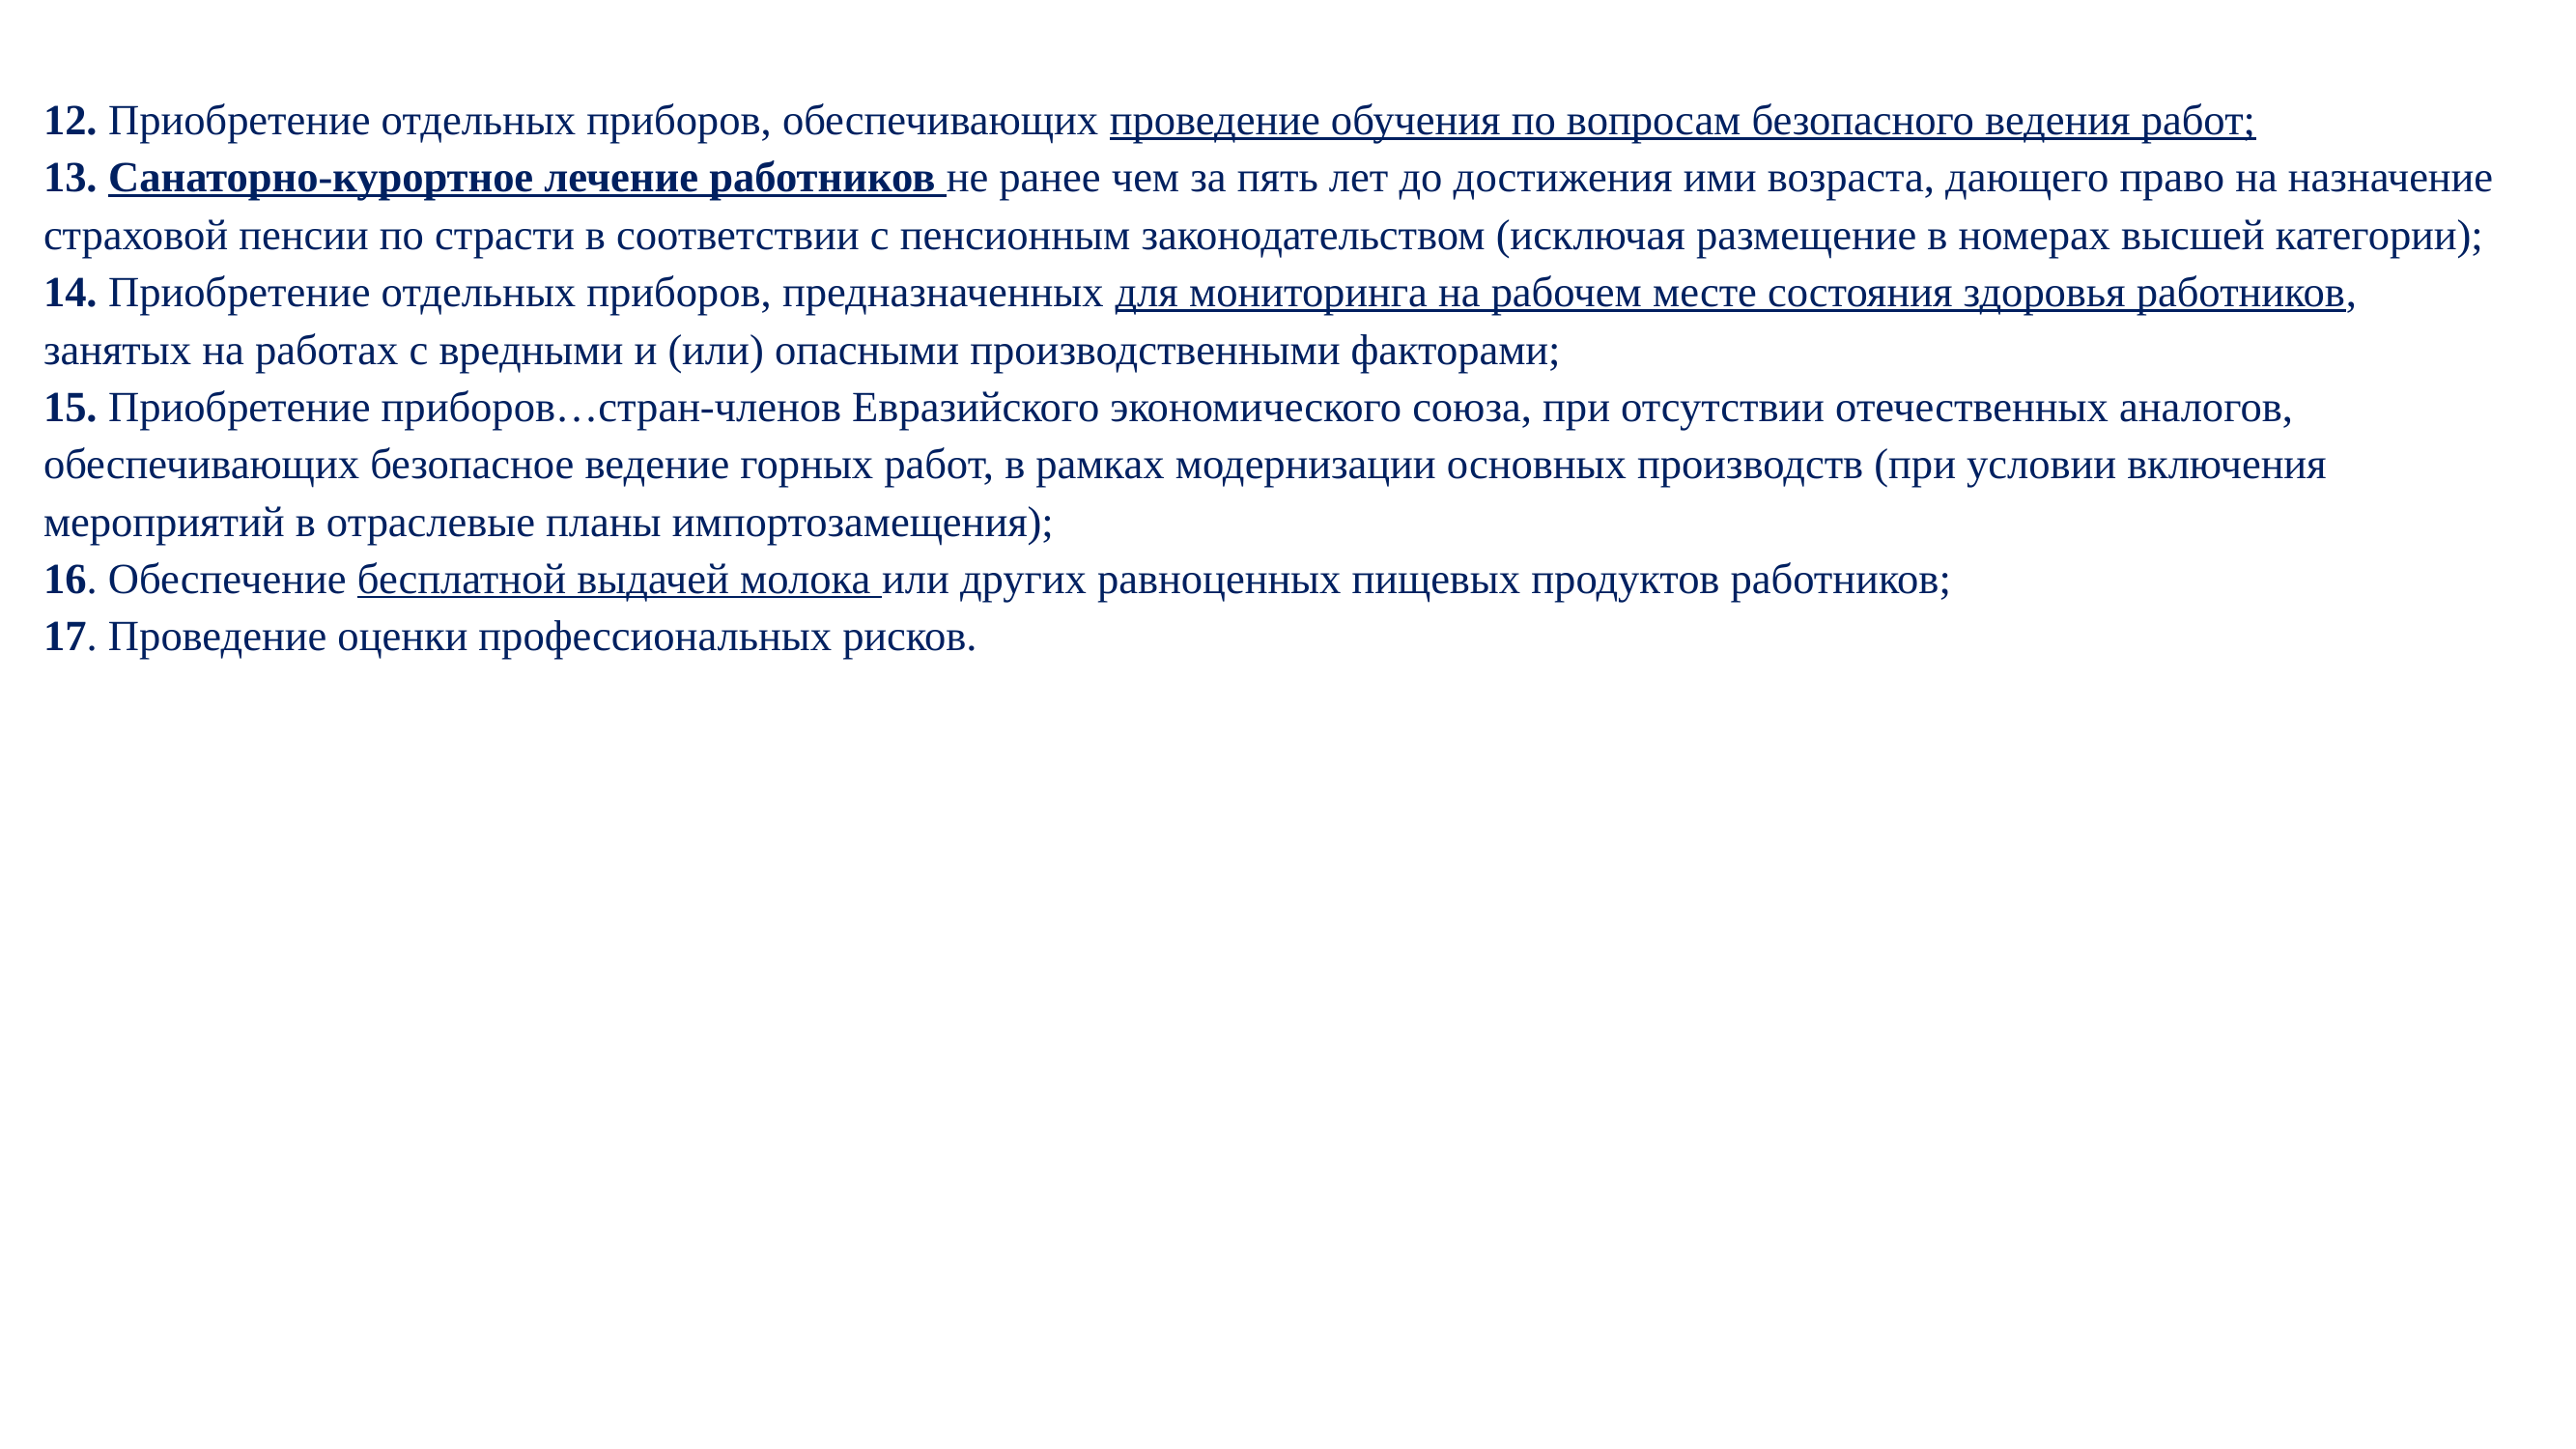

12. Приобретение отдельных приборов, обеспечивающих проведение обучения по вопросам безопасного ведения работ;
13. Санаторно-курортное лечение работников не ранее чем за пять лет до достижения ими возраста, дающего право на назначение страховой пенсии по страсти в соответствии с пенсионным законодательством (исключая размещение в номерах высшей категории);
14. Приобретение отдельных приборов, предназначенных для мониторинга на рабочем месте состояния здоровья работников, занятых на работах с вредными и (или) опасными производственными факторами;
15. Приобретение приборов…стран-членов Евразийского экономического союза, при отсутствии отечественных аналогов, обеспечивающих безопасное ведение горных работ, в рамках модернизации основных производств (при условии включения мероприятий в отраслевые планы импортозамещения);
16. Обеспечение бесплатной выдачей молока или других равноценных пищевых продуктов работников;
17. Проведение оценки профессиональных рисков.